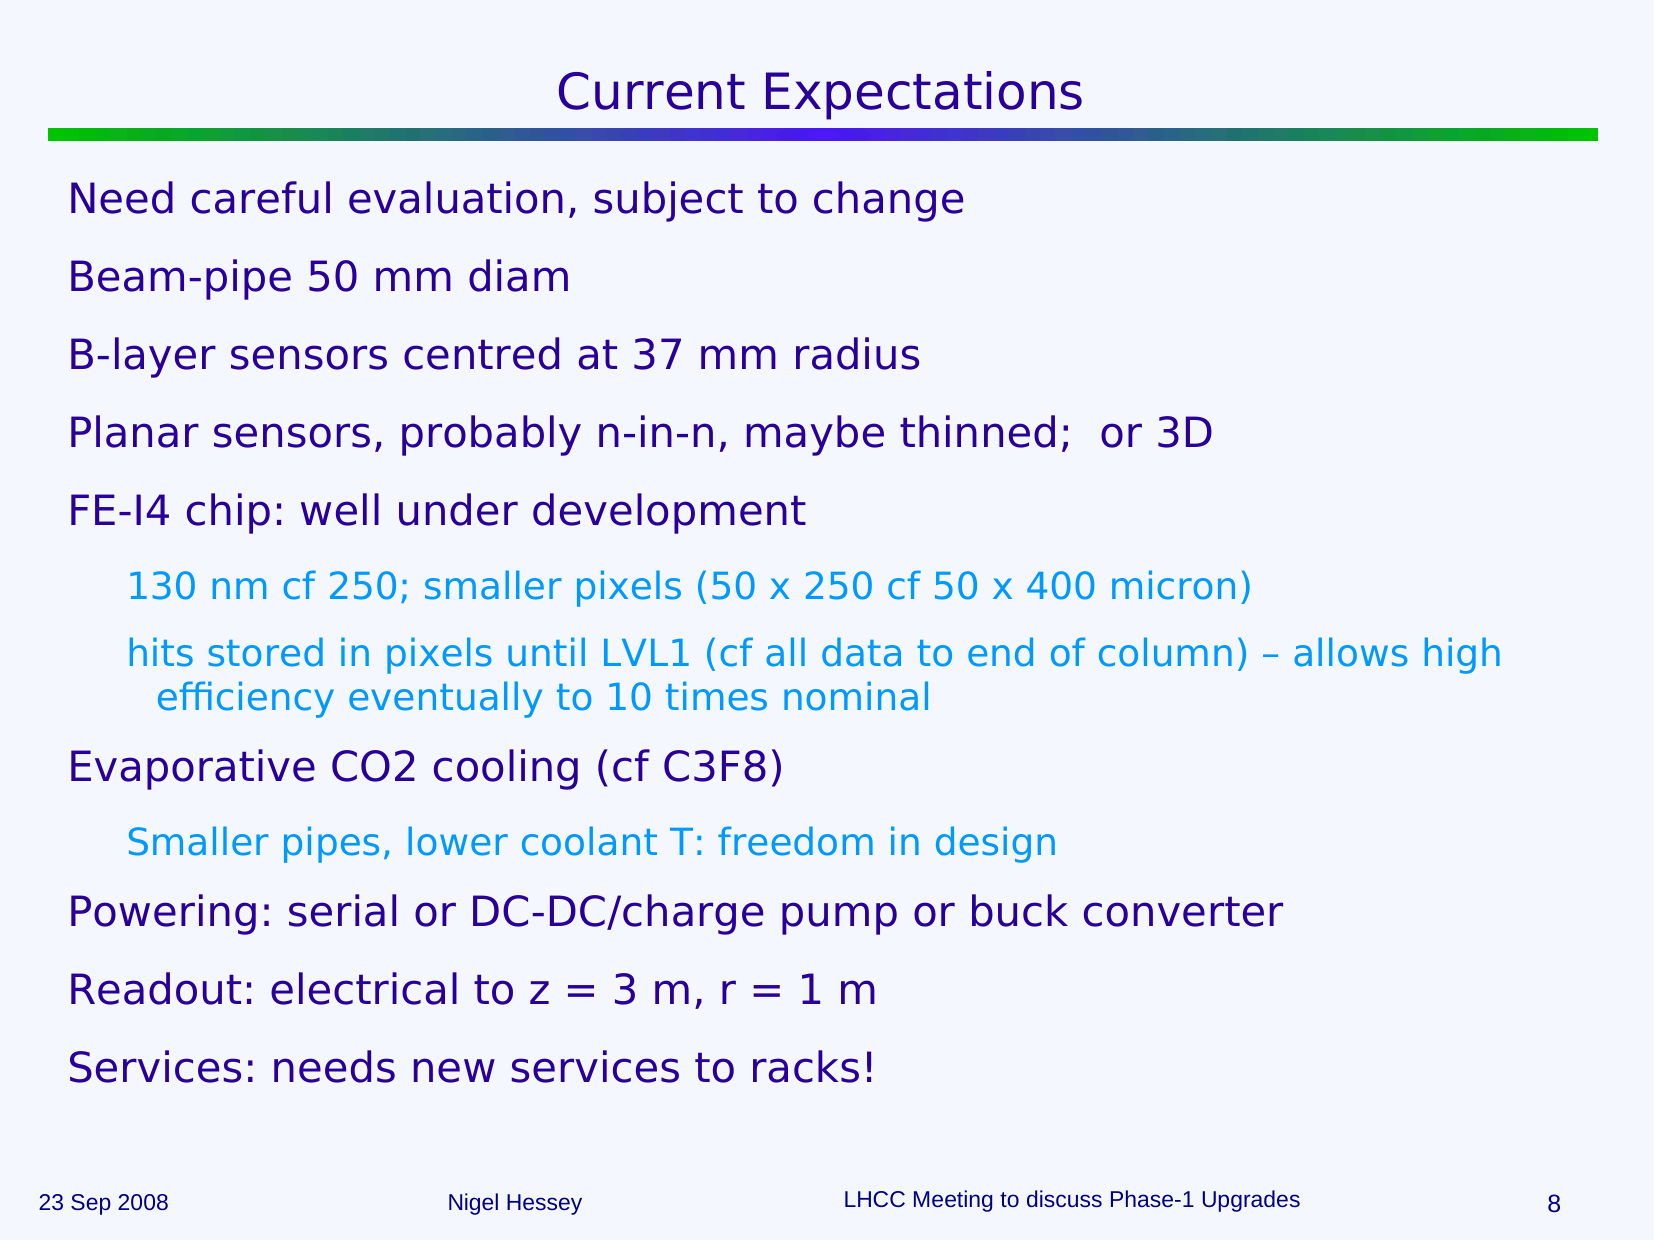

# Current Expectations
Need careful evaluation, subject to change
Beam-pipe 50 mm diam
B-layer sensors centred at 37 mm radius
Planar sensors, probably n-in-n, maybe thinned; or 3D
FE-I4 chip: well under development
130 nm cf 250; smaller pixels (50 x 250 cf 50 x 400 micron)
hits stored in pixels until LVL1 (cf all data to end of column) – allows high efficiency eventually to 10 times nominal
Evaporative CO2 cooling (cf C3F8)
Smaller pipes, lower coolant T: freedom in design
Powering: serial or DC-DC/charge pump or buck converter
Readout: electrical to z = 3 m, r = 1 m
Services: needs new services to racks!